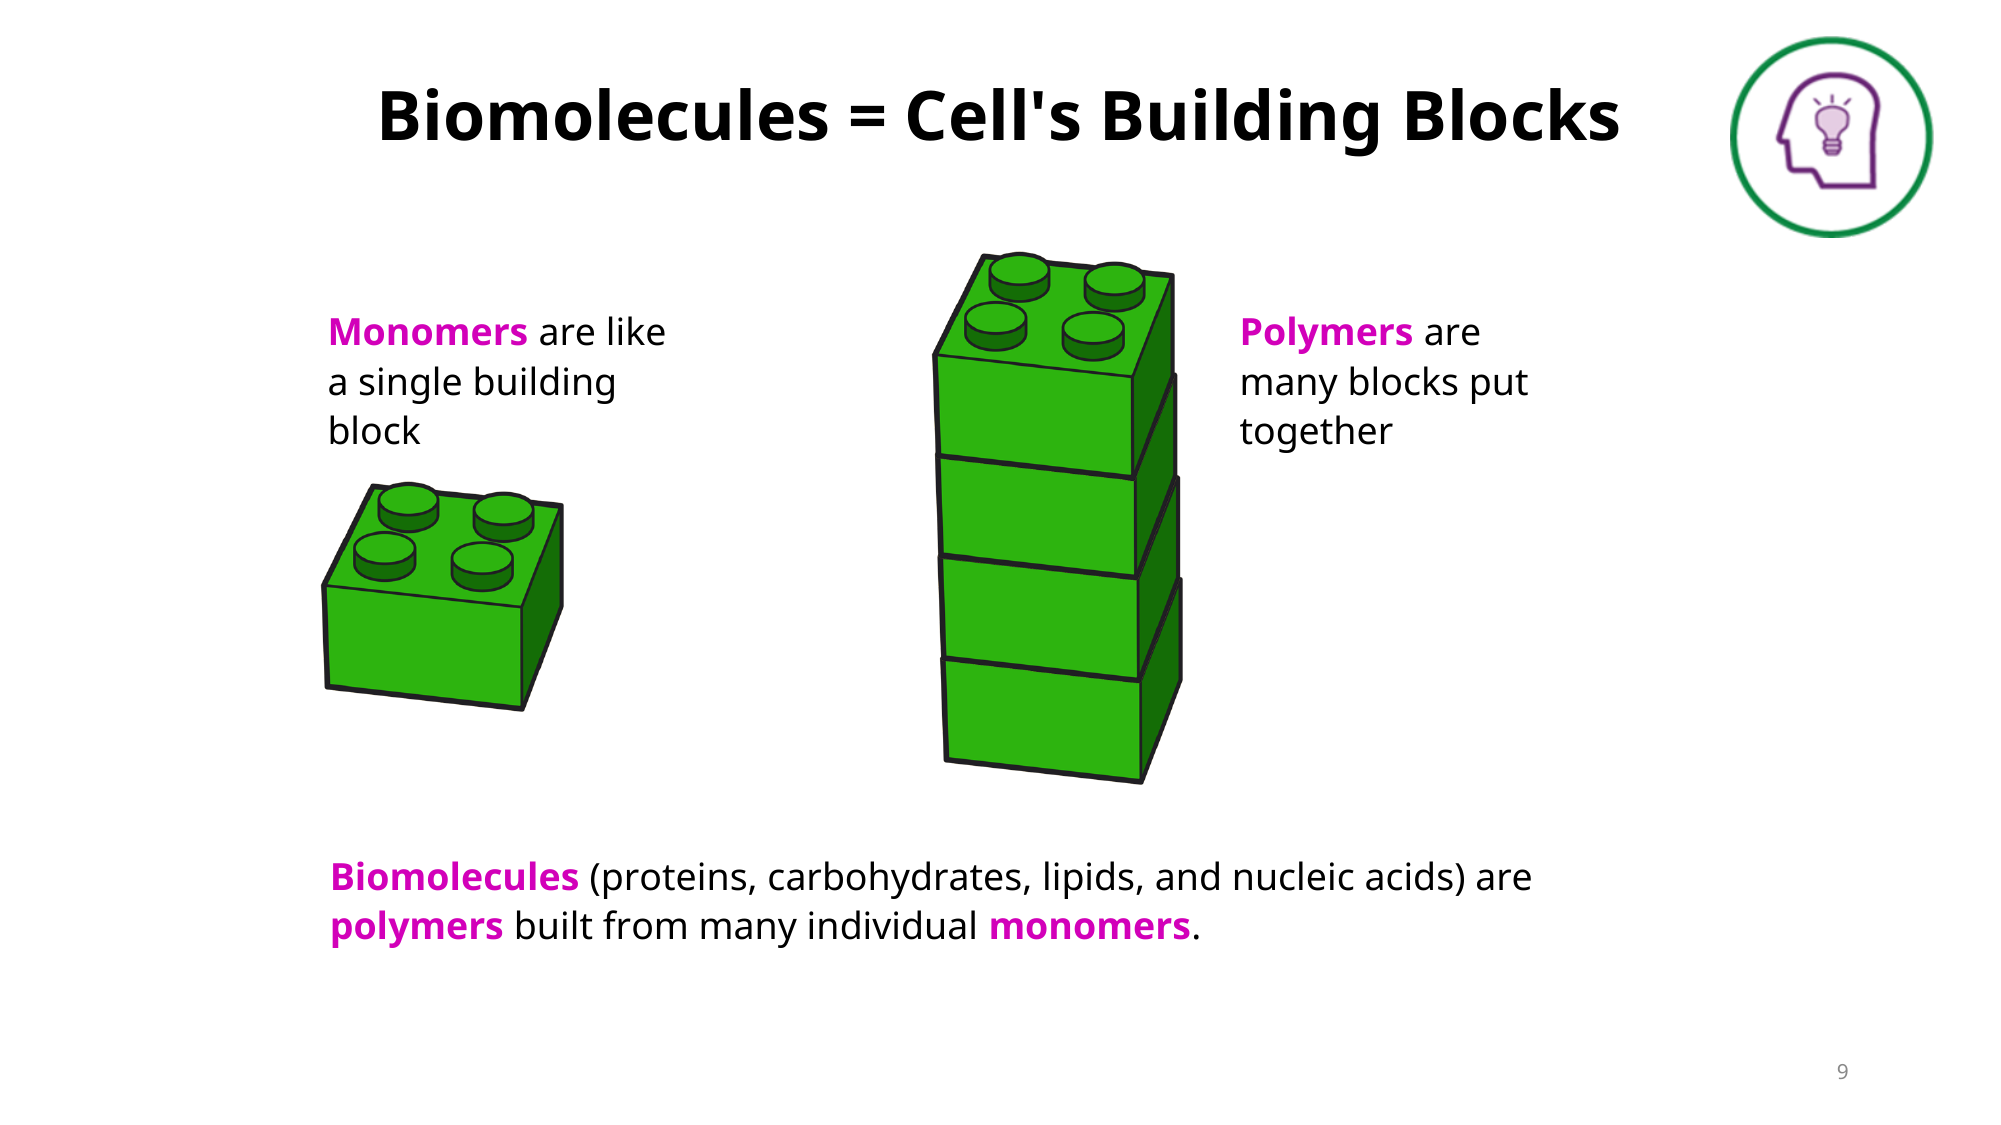

Biomolecules = Cell's Building Blocks
Polymers are many blocks put together
Monomers are like a single building block
# Biomolecules (proteins, carbohydrates, lipids, and nucleic acids) are polymers built from many individual monomers.